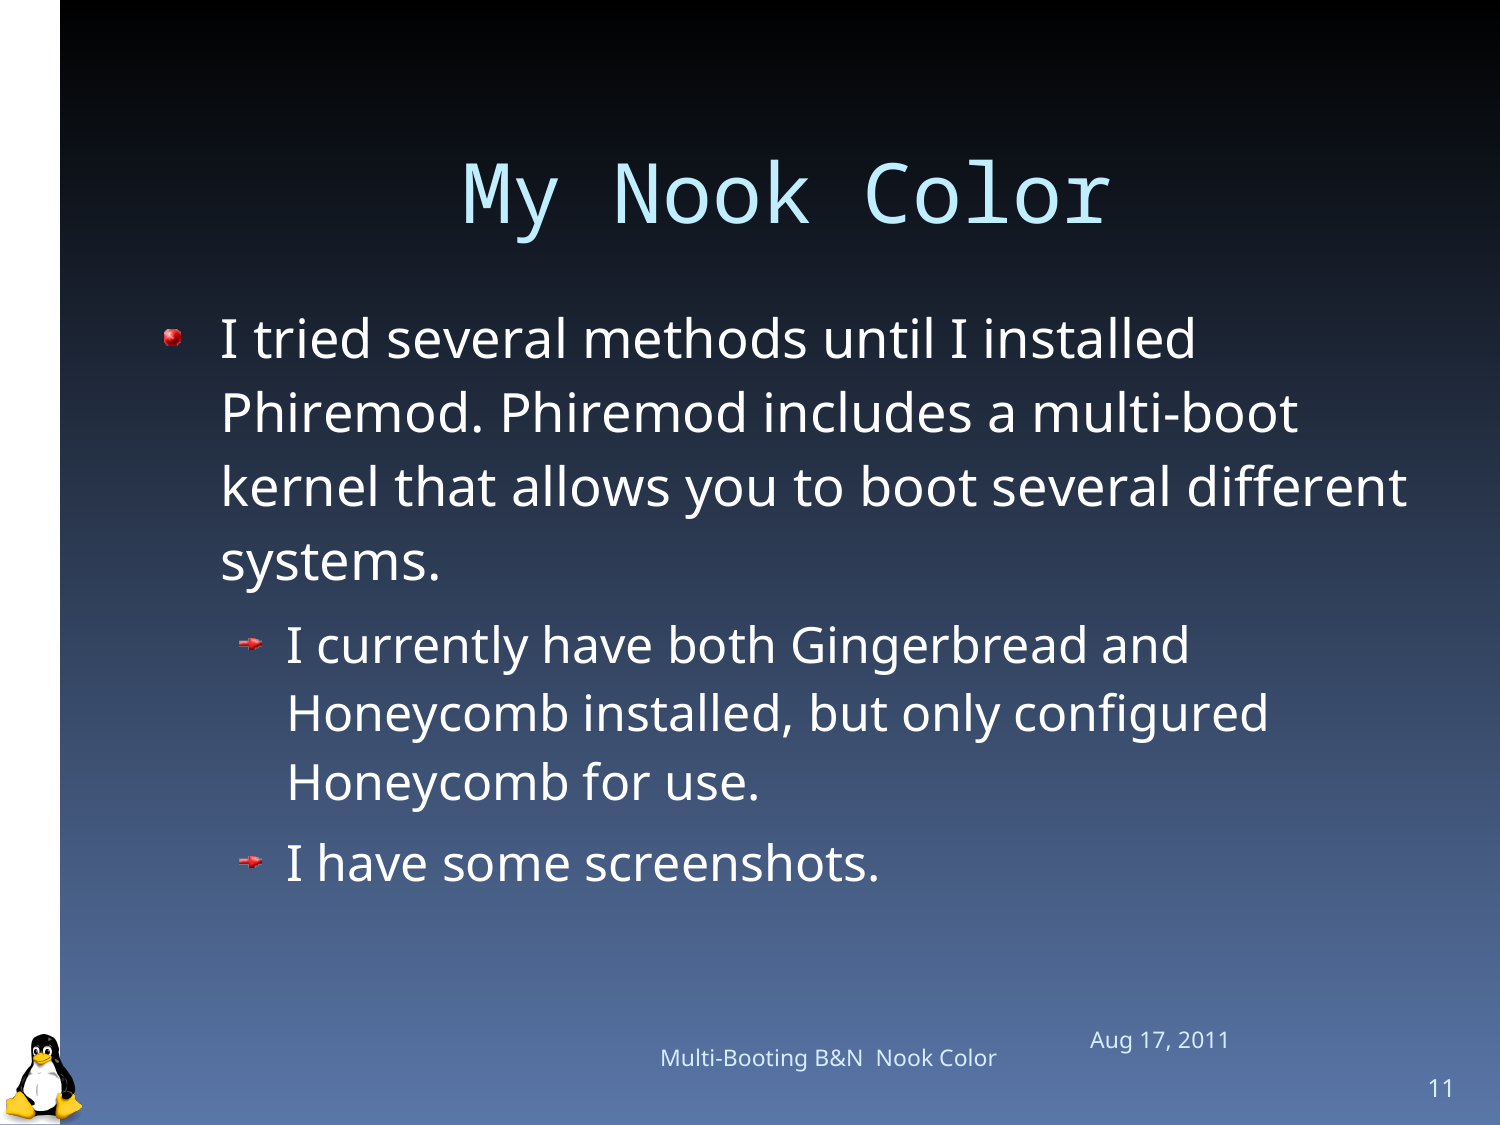

# My Nook Color
I tried several methods until I installed Phiremod. Phiremod includes a multi-boot kernel that allows you to boot several different systems.
I currently have both Gingerbread and Honeycomb installed, but only configured Honeycomb for use.
I have some screenshots.
Feb 20, 2009
11